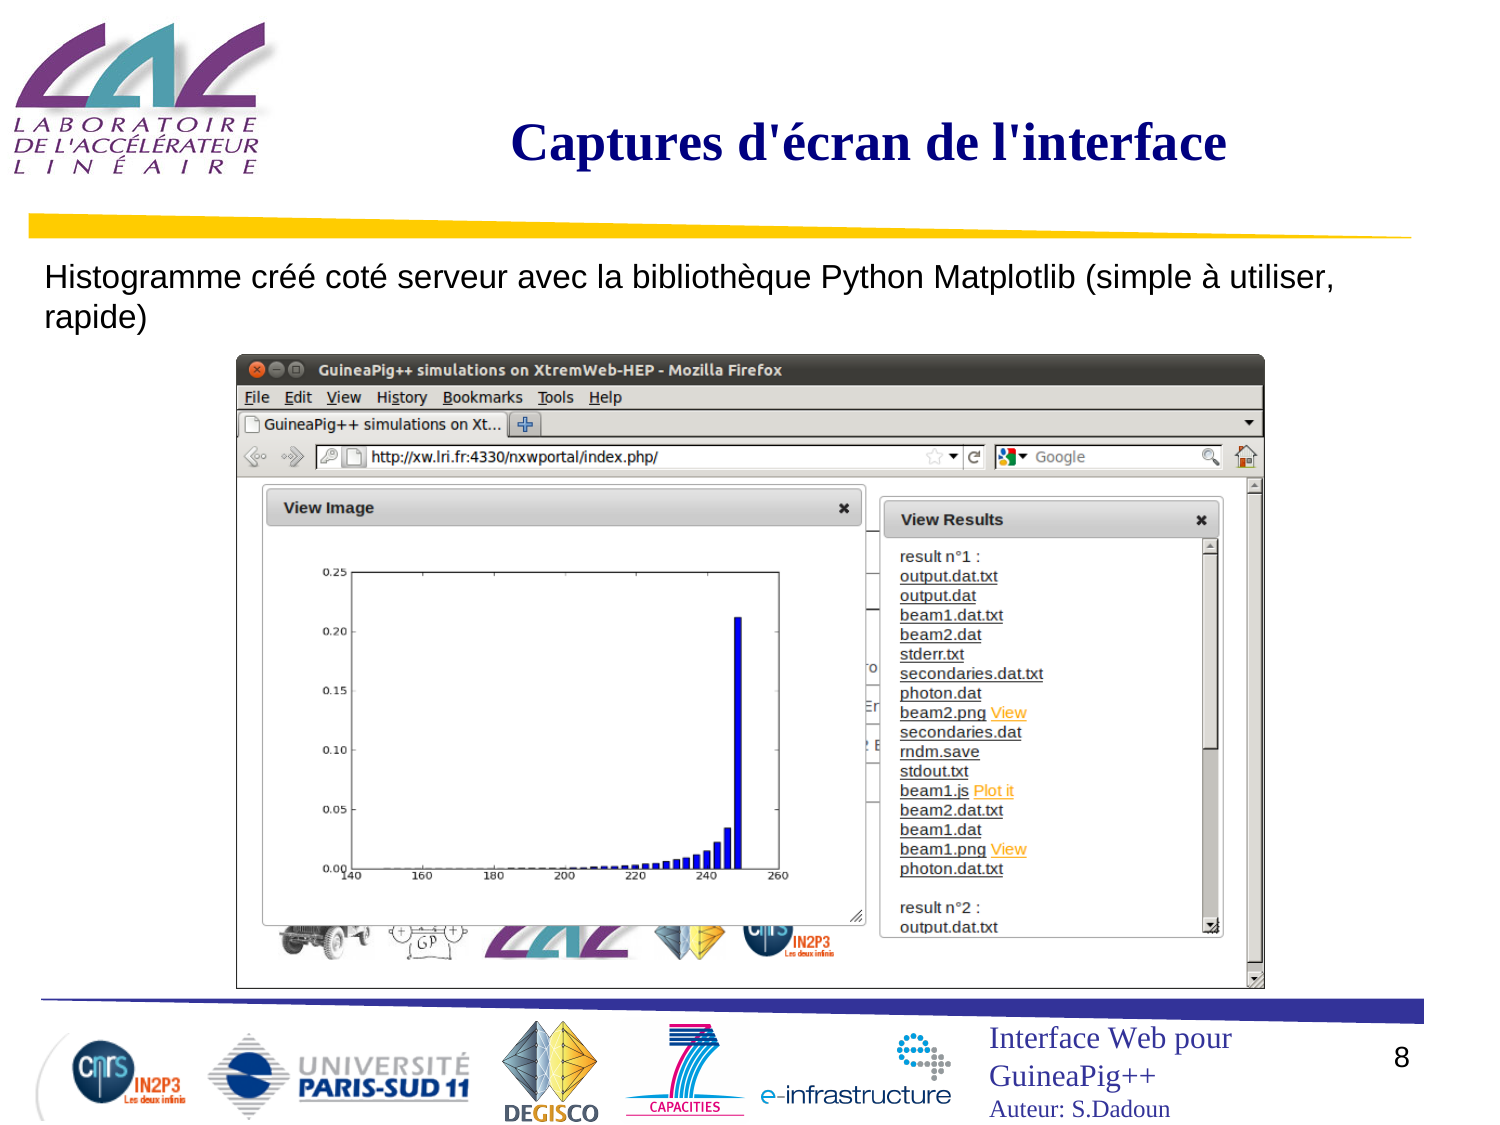

# Captures d'écran de l'interface
Histogramme créé coté serveur avec la bibliothèque Python Matplotlib (simple à utiliser, rapide)